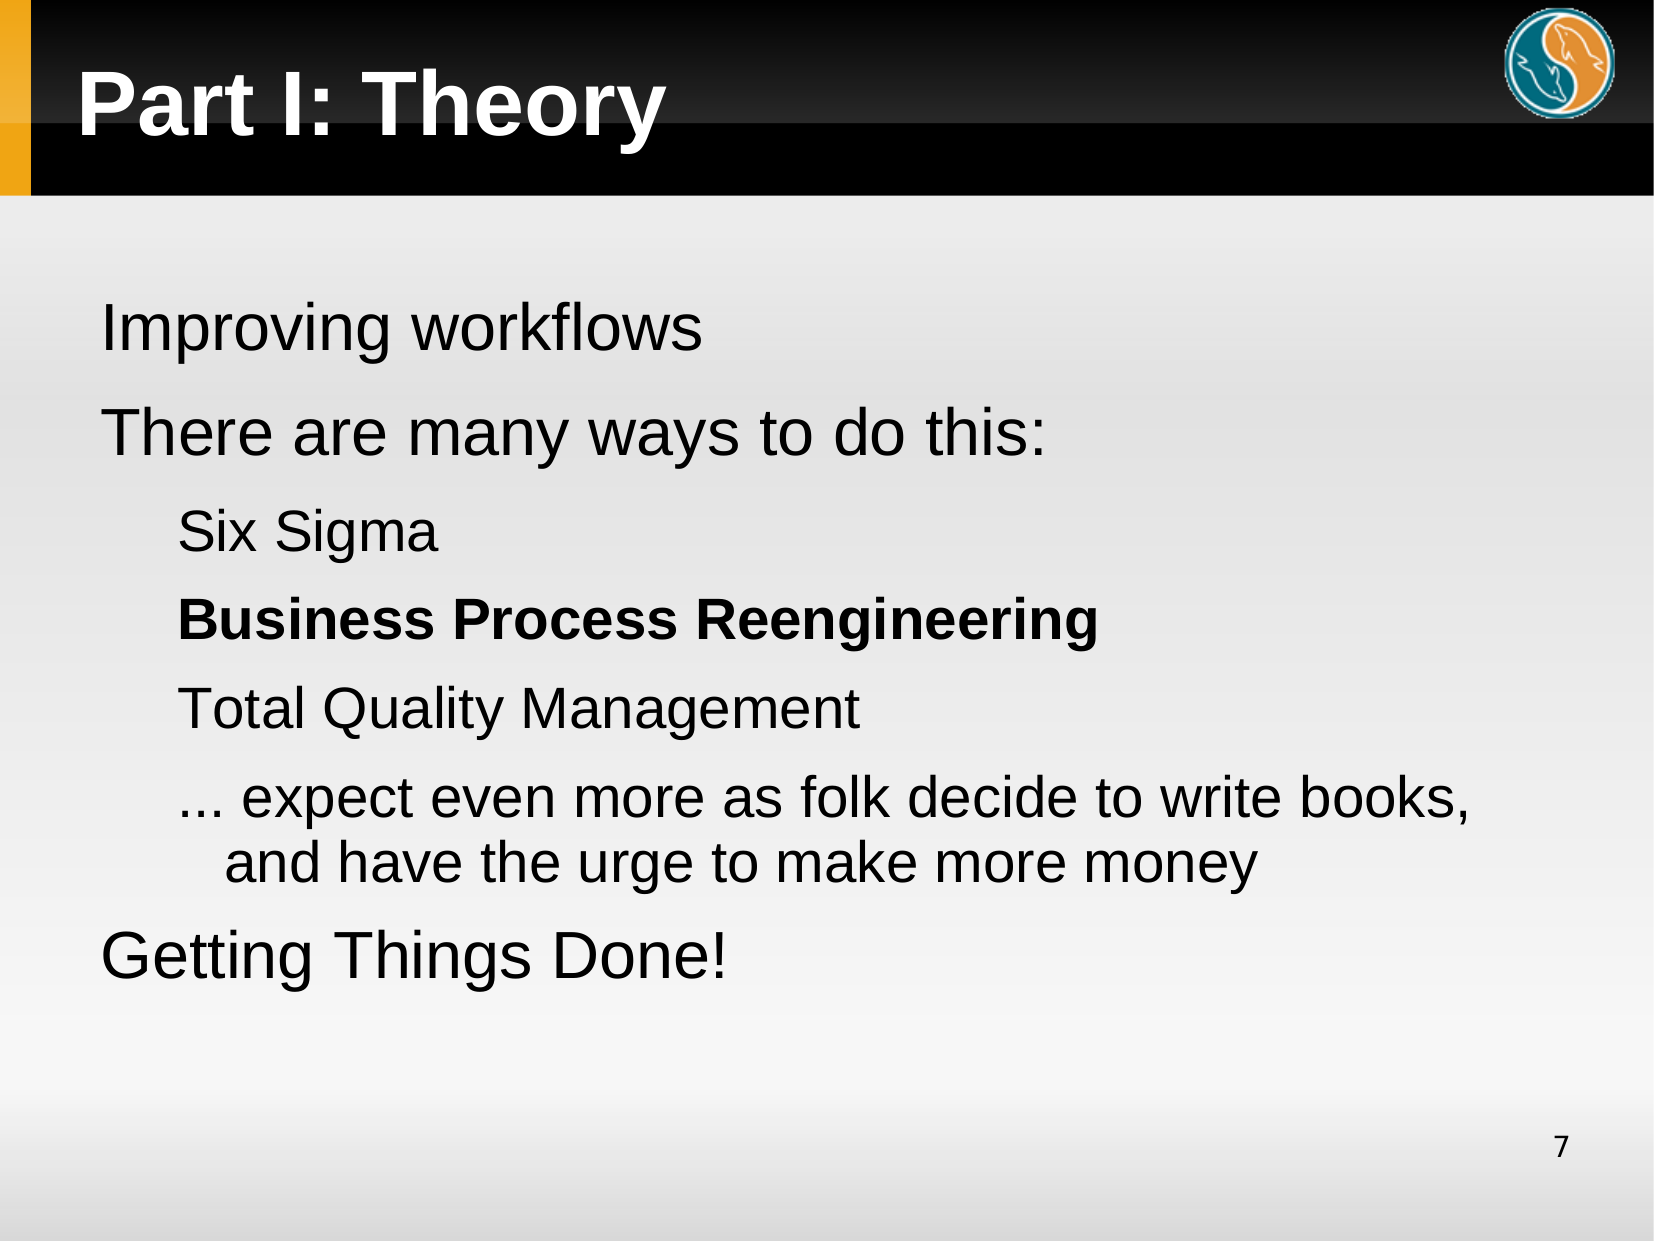

# Part I: Theory
Improving workflows
There are many ways to do this:
Six Sigma
Business Process Reengineering
Total Quality Management
... expect even more as folk decide to write books, and have the urge to make more money
Getting Things Done!
7